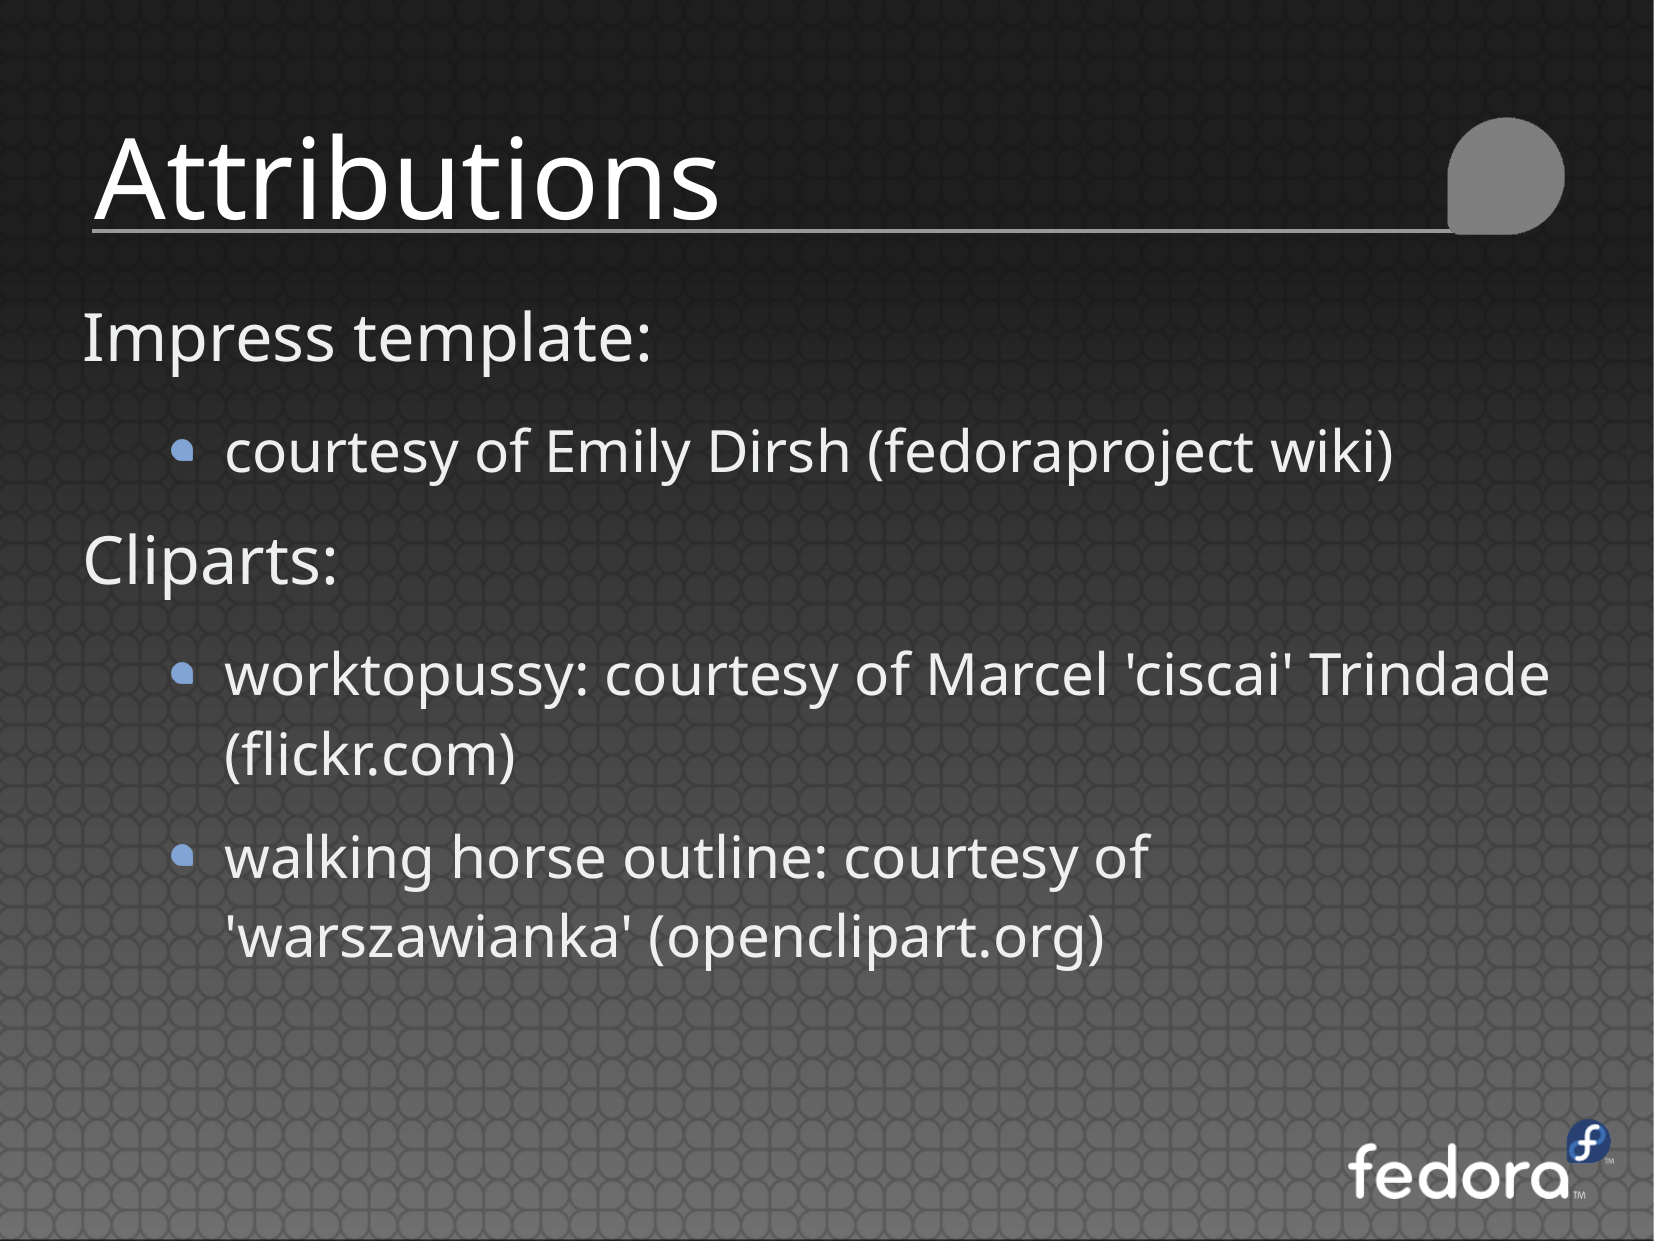

Attributions
# Impress template:
courtesy of Emily Dirsh (fedoraproject wiki)
Cliparts:
worktopussy: courtesy of Marcel 'ciscai' Trindade (flickr.com)
walking horse outline: courtesy of 'warszawianka' (openclipart.org)